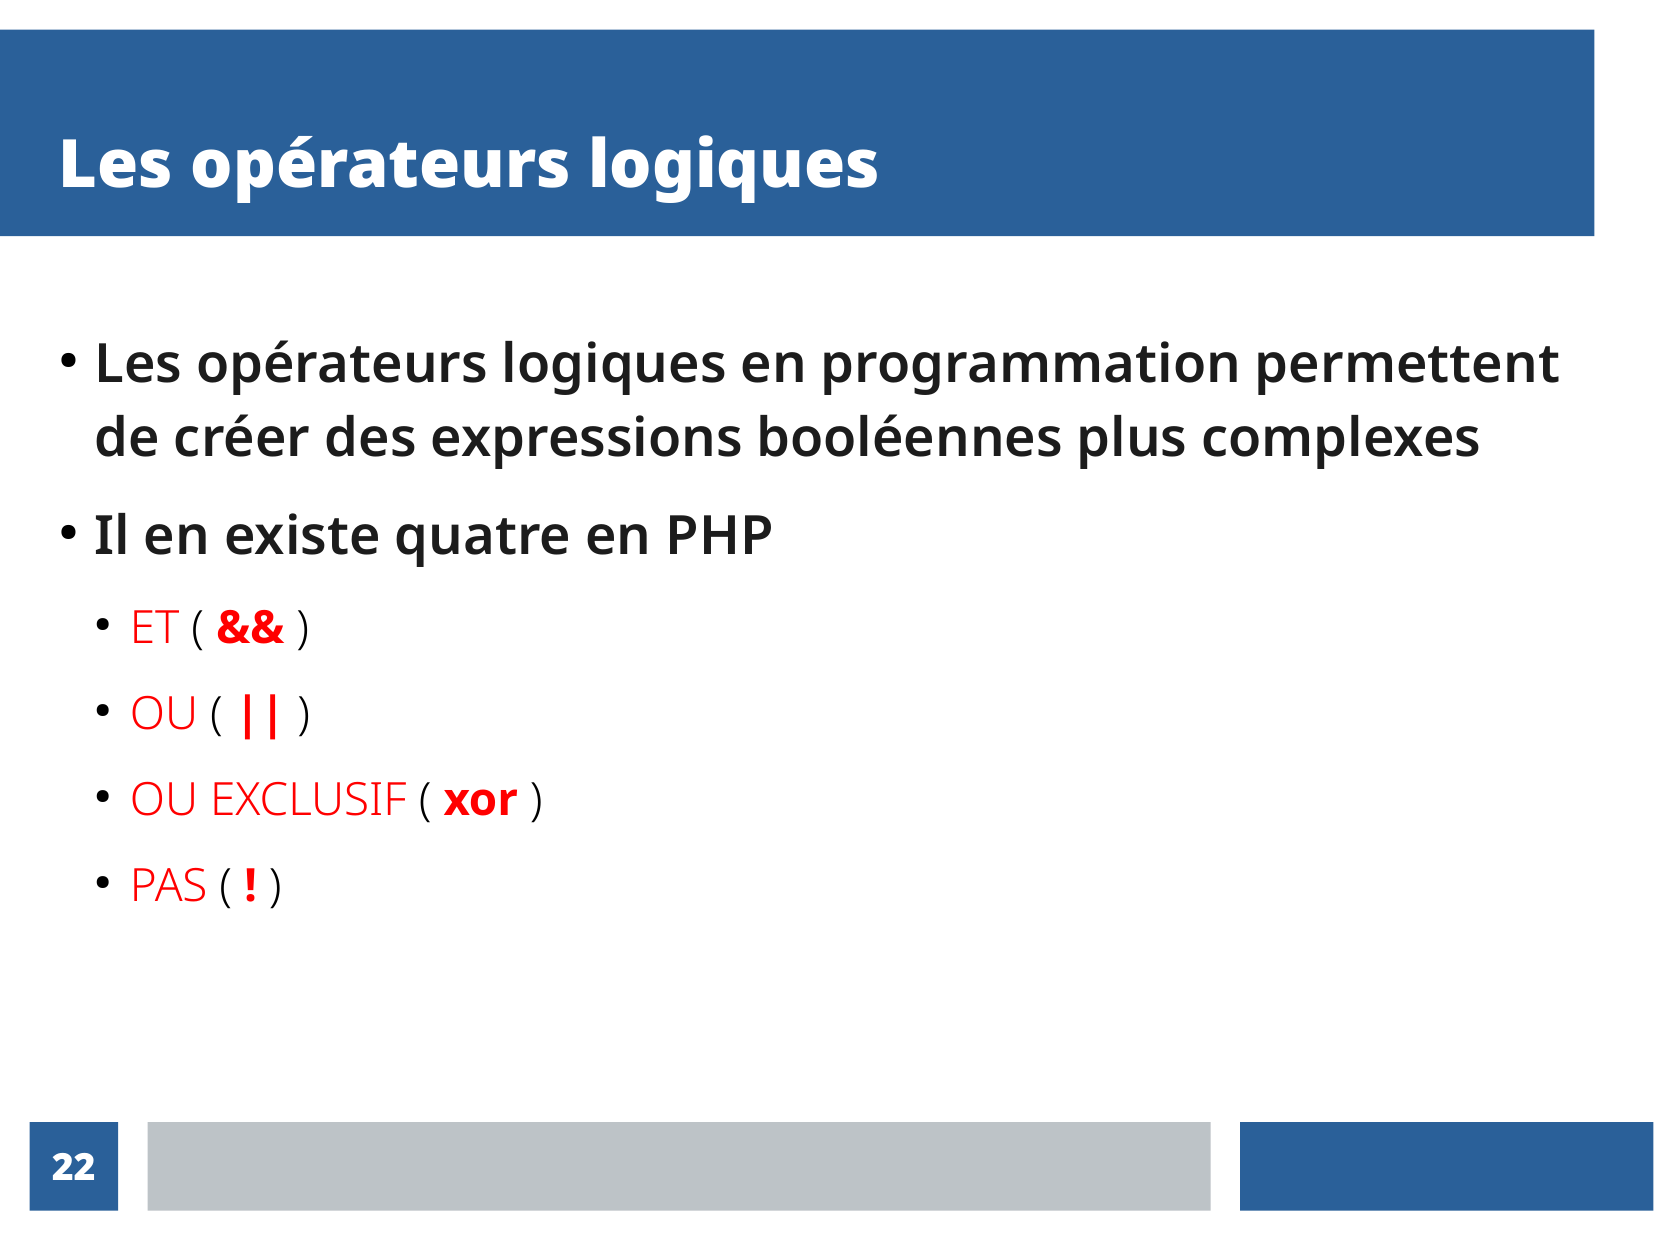

# Les opérateurs logiques
Les opérateurs logiques en programmation permettent de créer des expressions booléennes plus complexes
Il en existe quatre en PHP
ET ( && )
OU ( || )
OU EXCLUSIF ( xor )
PAS ( ! )
22